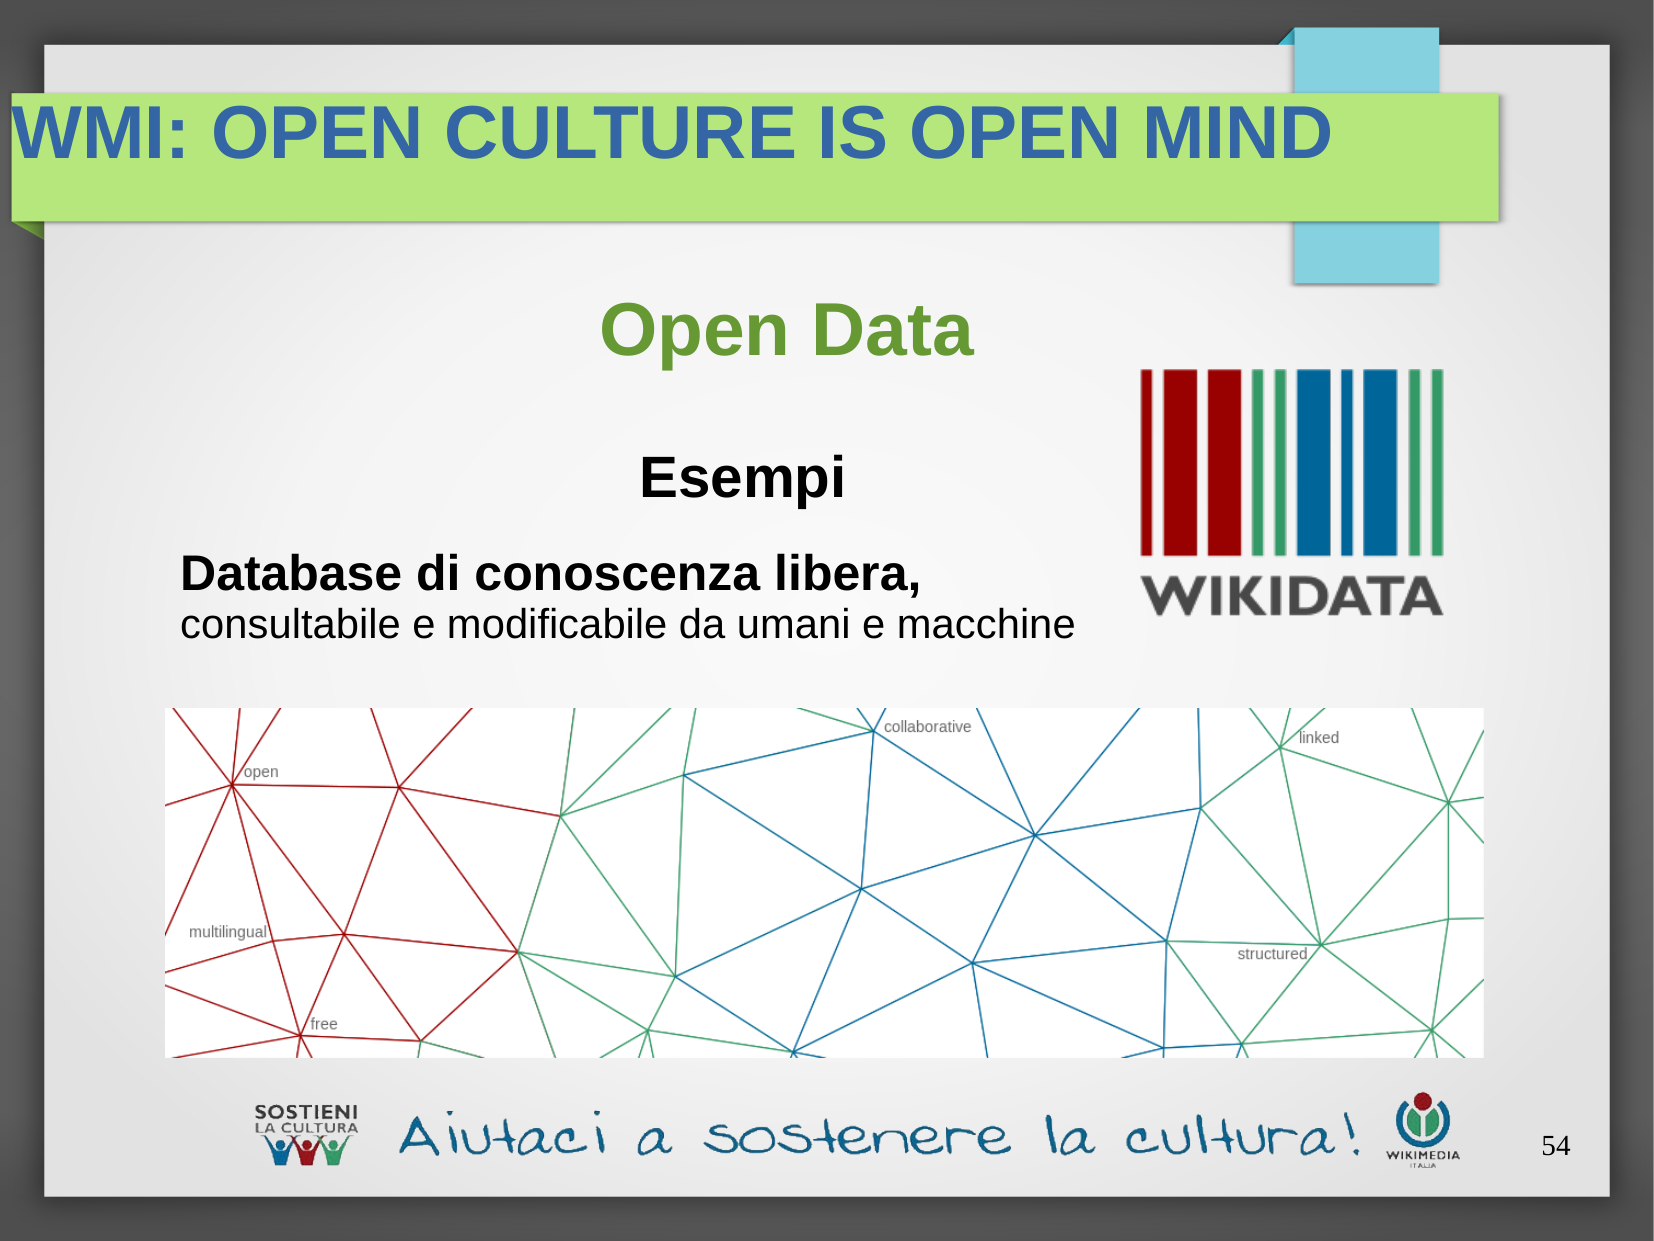

WMI: OPEN CULTURE IS OPEN MIND
Open Data
Esempi
Database di conoscenza libera, consultabile e modificabile da umani e macchine
#
54